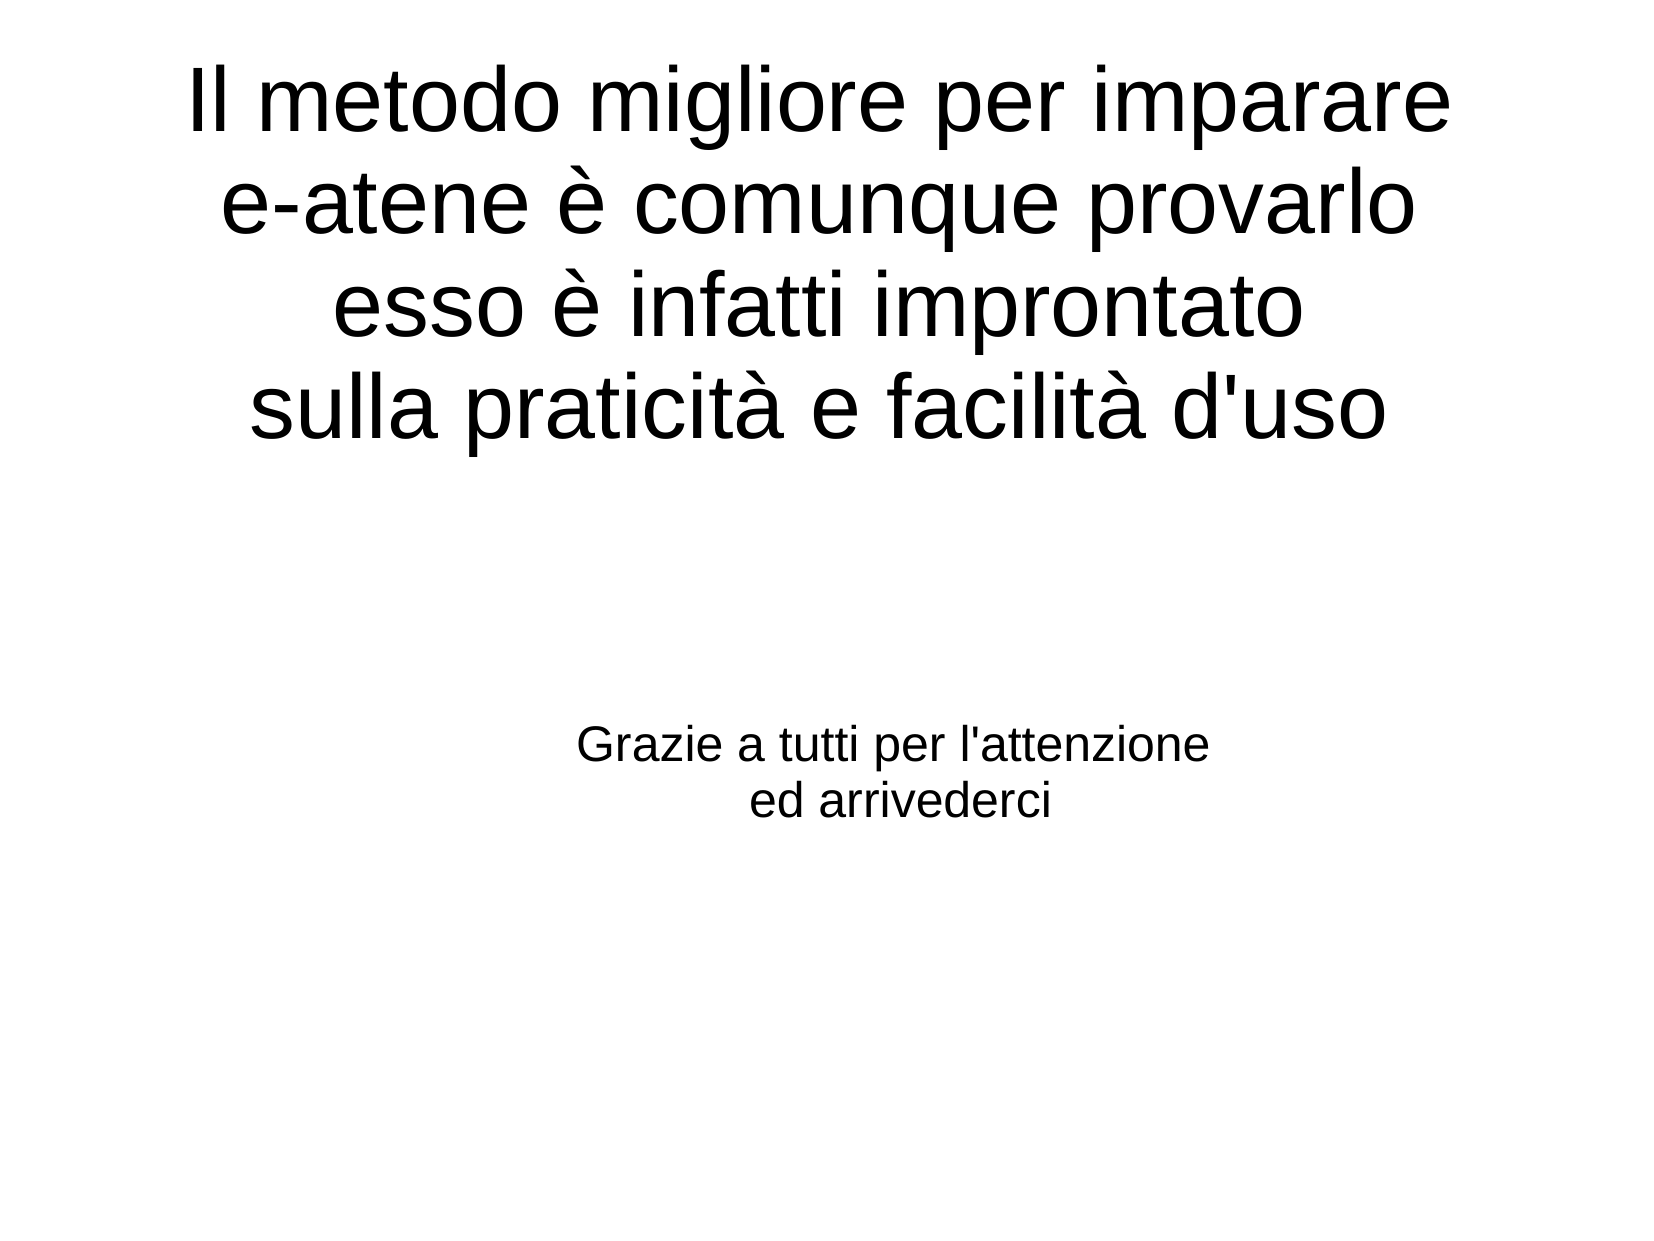

# Il metodo migliore per imparare e-atene è comunque provarlo esso è infatti improntato sulla praticità e facilità d'uso
Grazie a tutti per l'attenzione
ed arrivederci